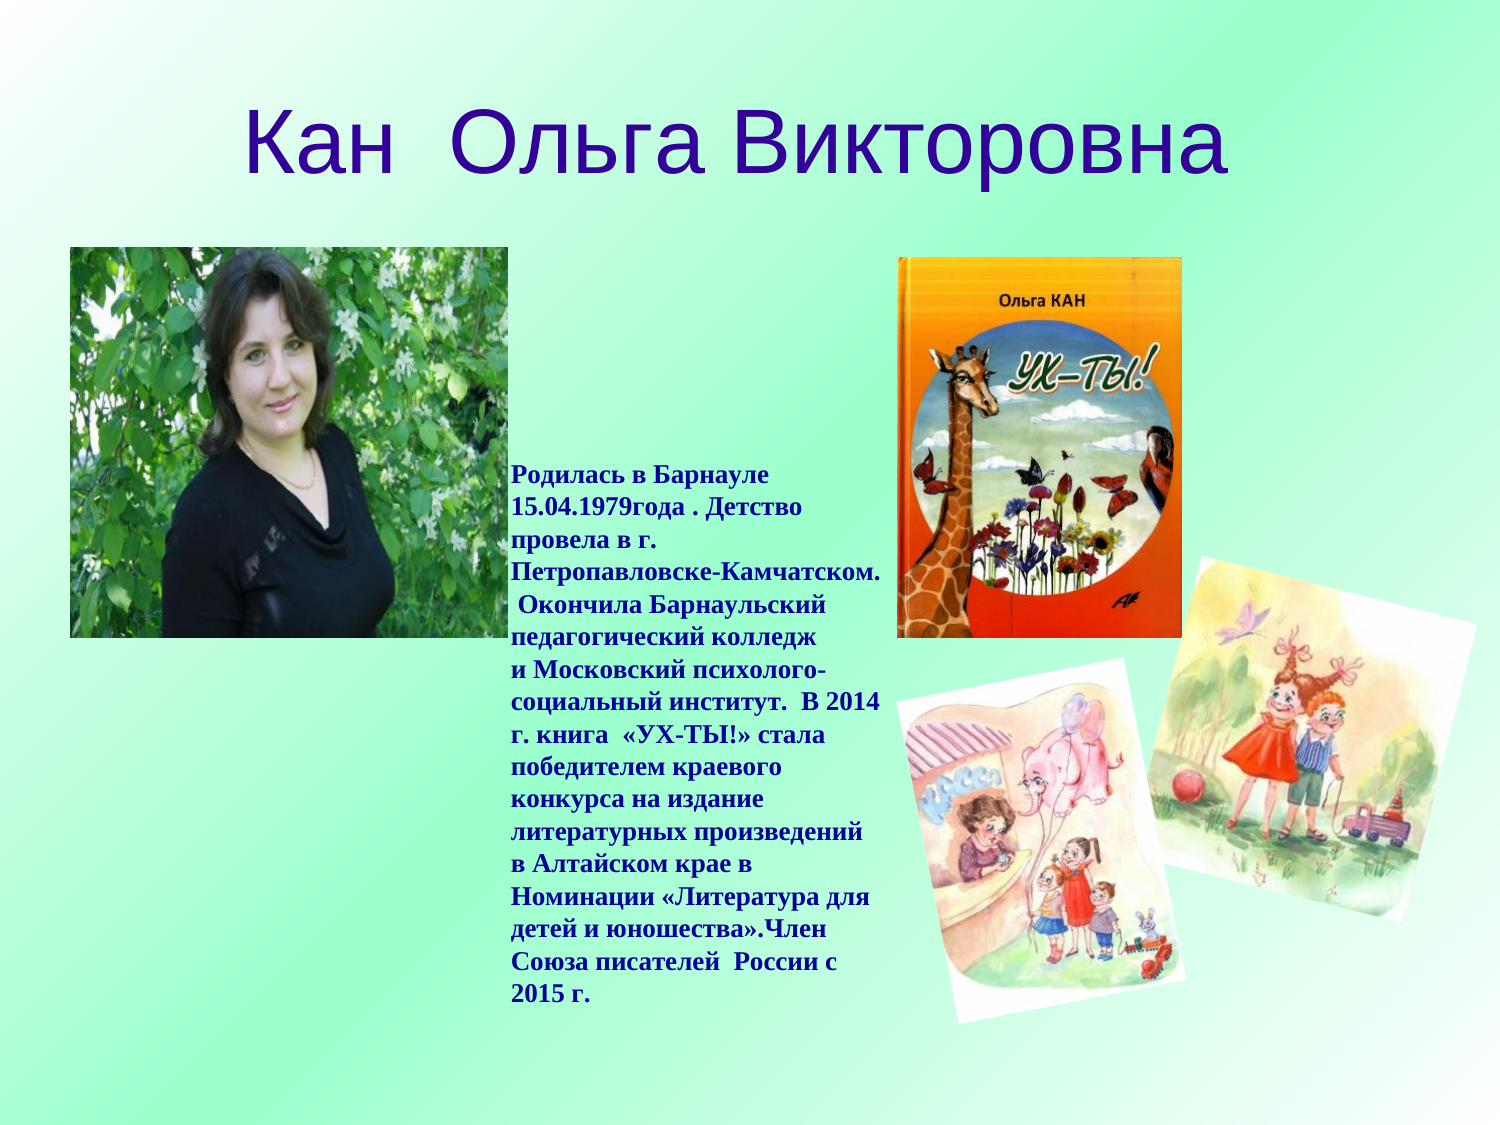

# Кан Ольга Викторовна
Родилась в Барнауле 15.04.1979года . Детство провела в г.
Петропавловске-Камчатском.
 Окончила Барнаульский педагогический колледж
и Московский психолого-социальный институт. В 2014 г. книга «УХ-ТЫ!» стала победителем краевого конкурса на издание литературных произведений в Алтайском крае в Номинации «Литература для детей и юношества».Член Союза писателей России с 2015 г.